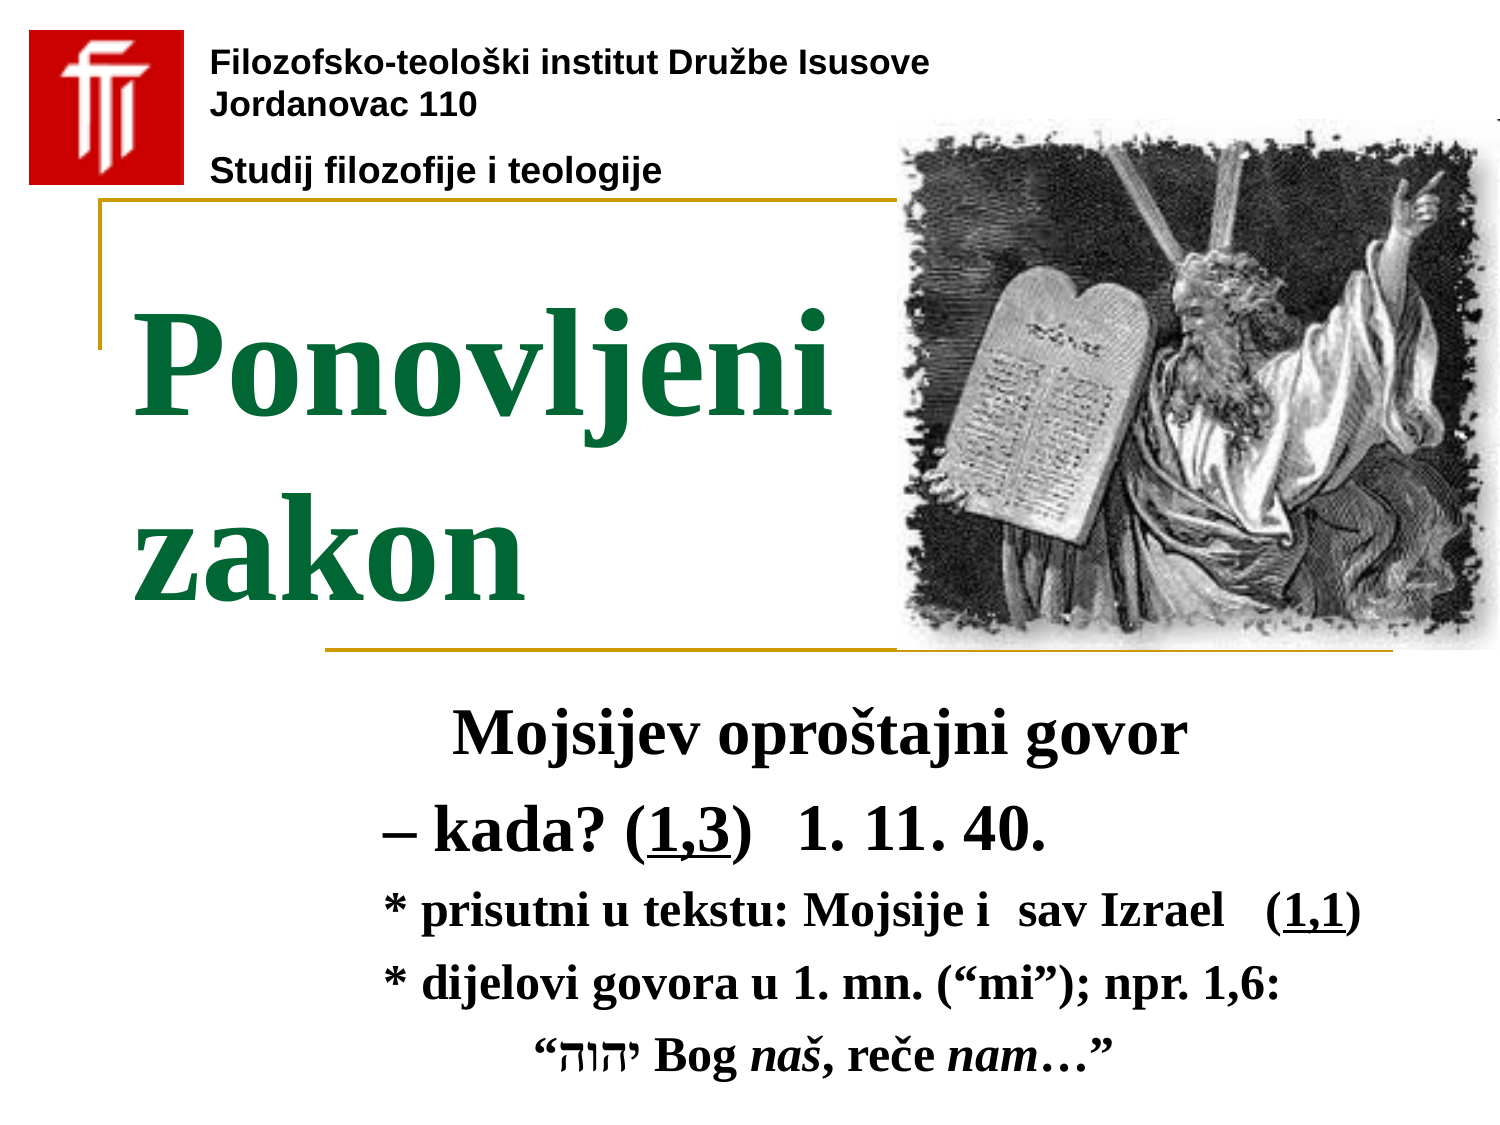

Filozofsko-teološki institut Družbe Isusove
Jordanovac 110
Studij filozofije i teologije
# Ponovljeni zakon
Mojsijev oproštajni govor
	– kada? (1,3)
	* prisutni u tekstu: Mojsije i (1,1)
	* dijelovi govora u 1. mn. (“mi”); npr. 1,6:
		“יהוה Bog naš, reče nam…”
1. 11. 40.
sav Izrael